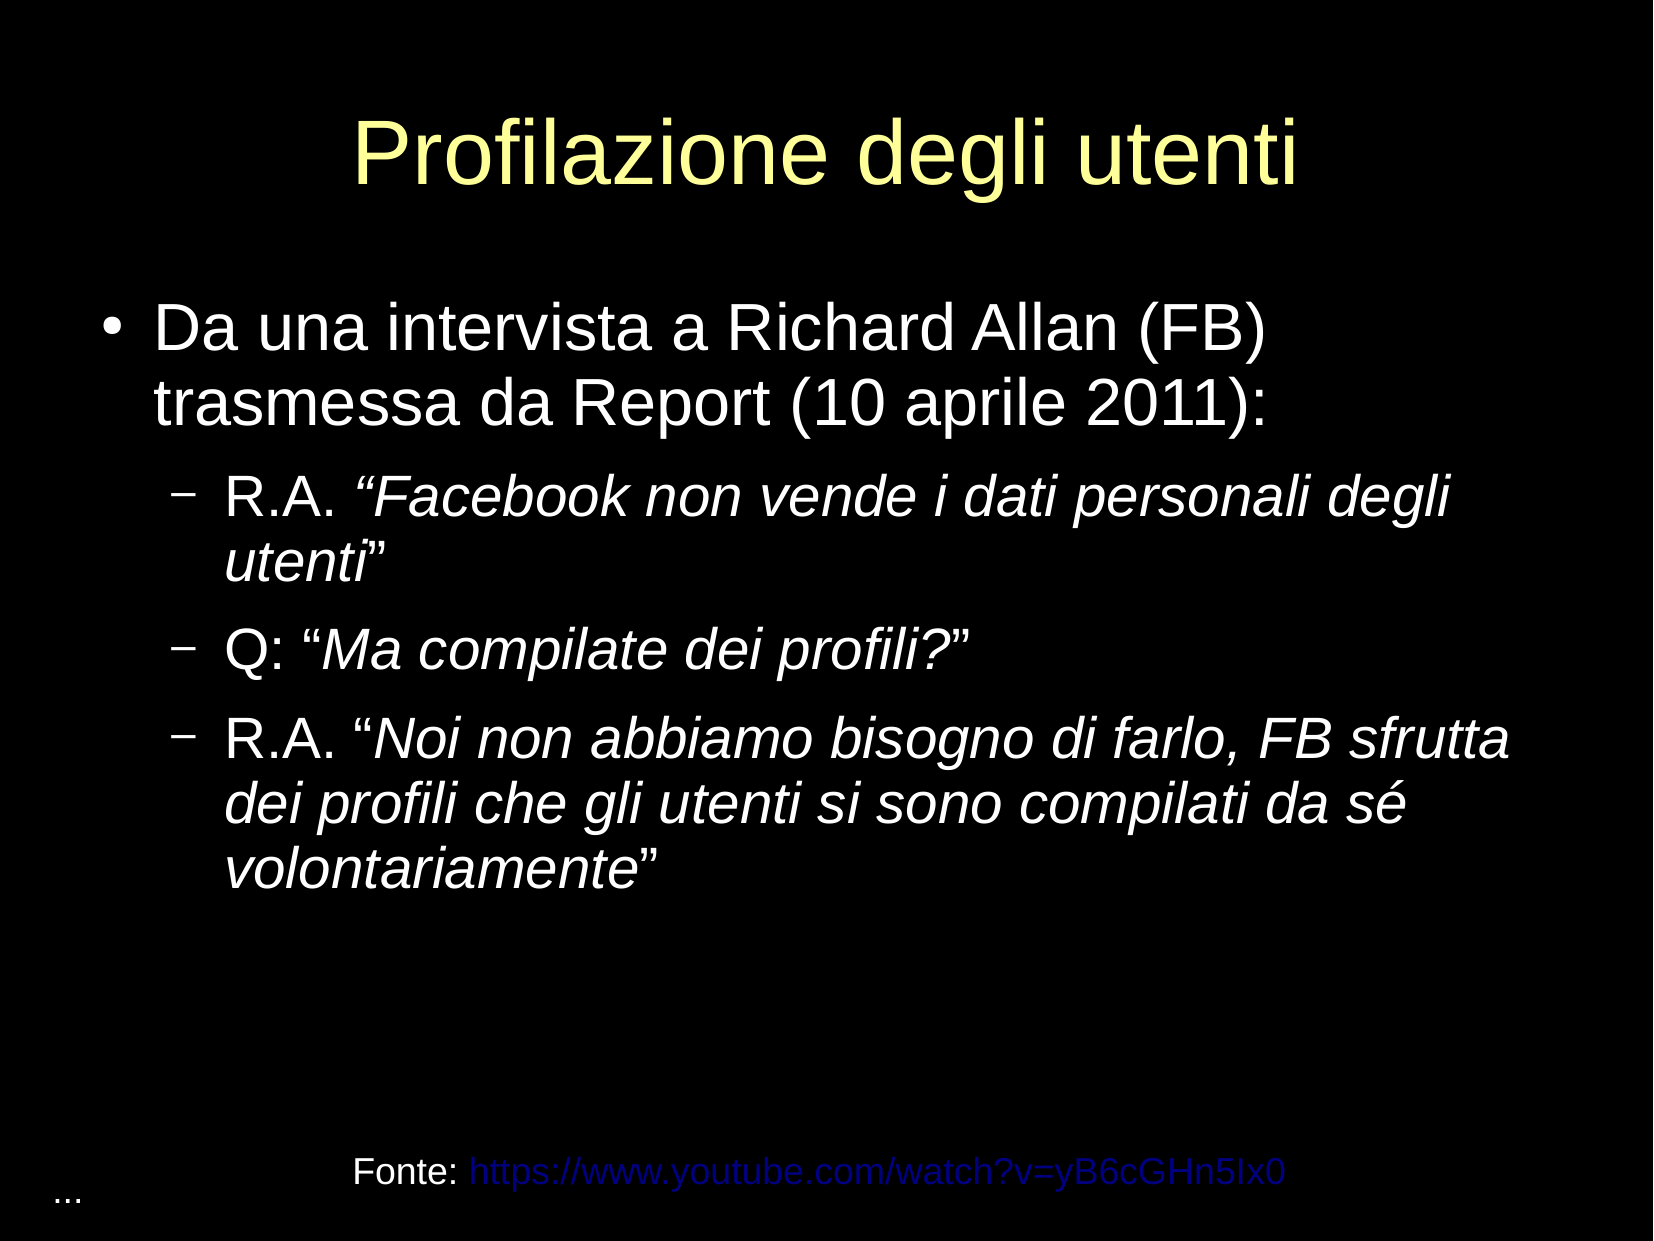

# Profilazione degli utenti
Da una intervista a Richard Allan (FB) trasmessa da Report (10 aprile 2011):
R.A. “Facebook non vende i dati personali degli utenti”
Q: “Ma compilate dei profili?”
R.A. “Noi non abbiamo bisogno di farlo, FB sfrutta dei profili che gli utenti si sono compilati da sé volontariamente”
Fonte: https://www.youtube.com/watch?v=yB6cGHn5Ix0
...